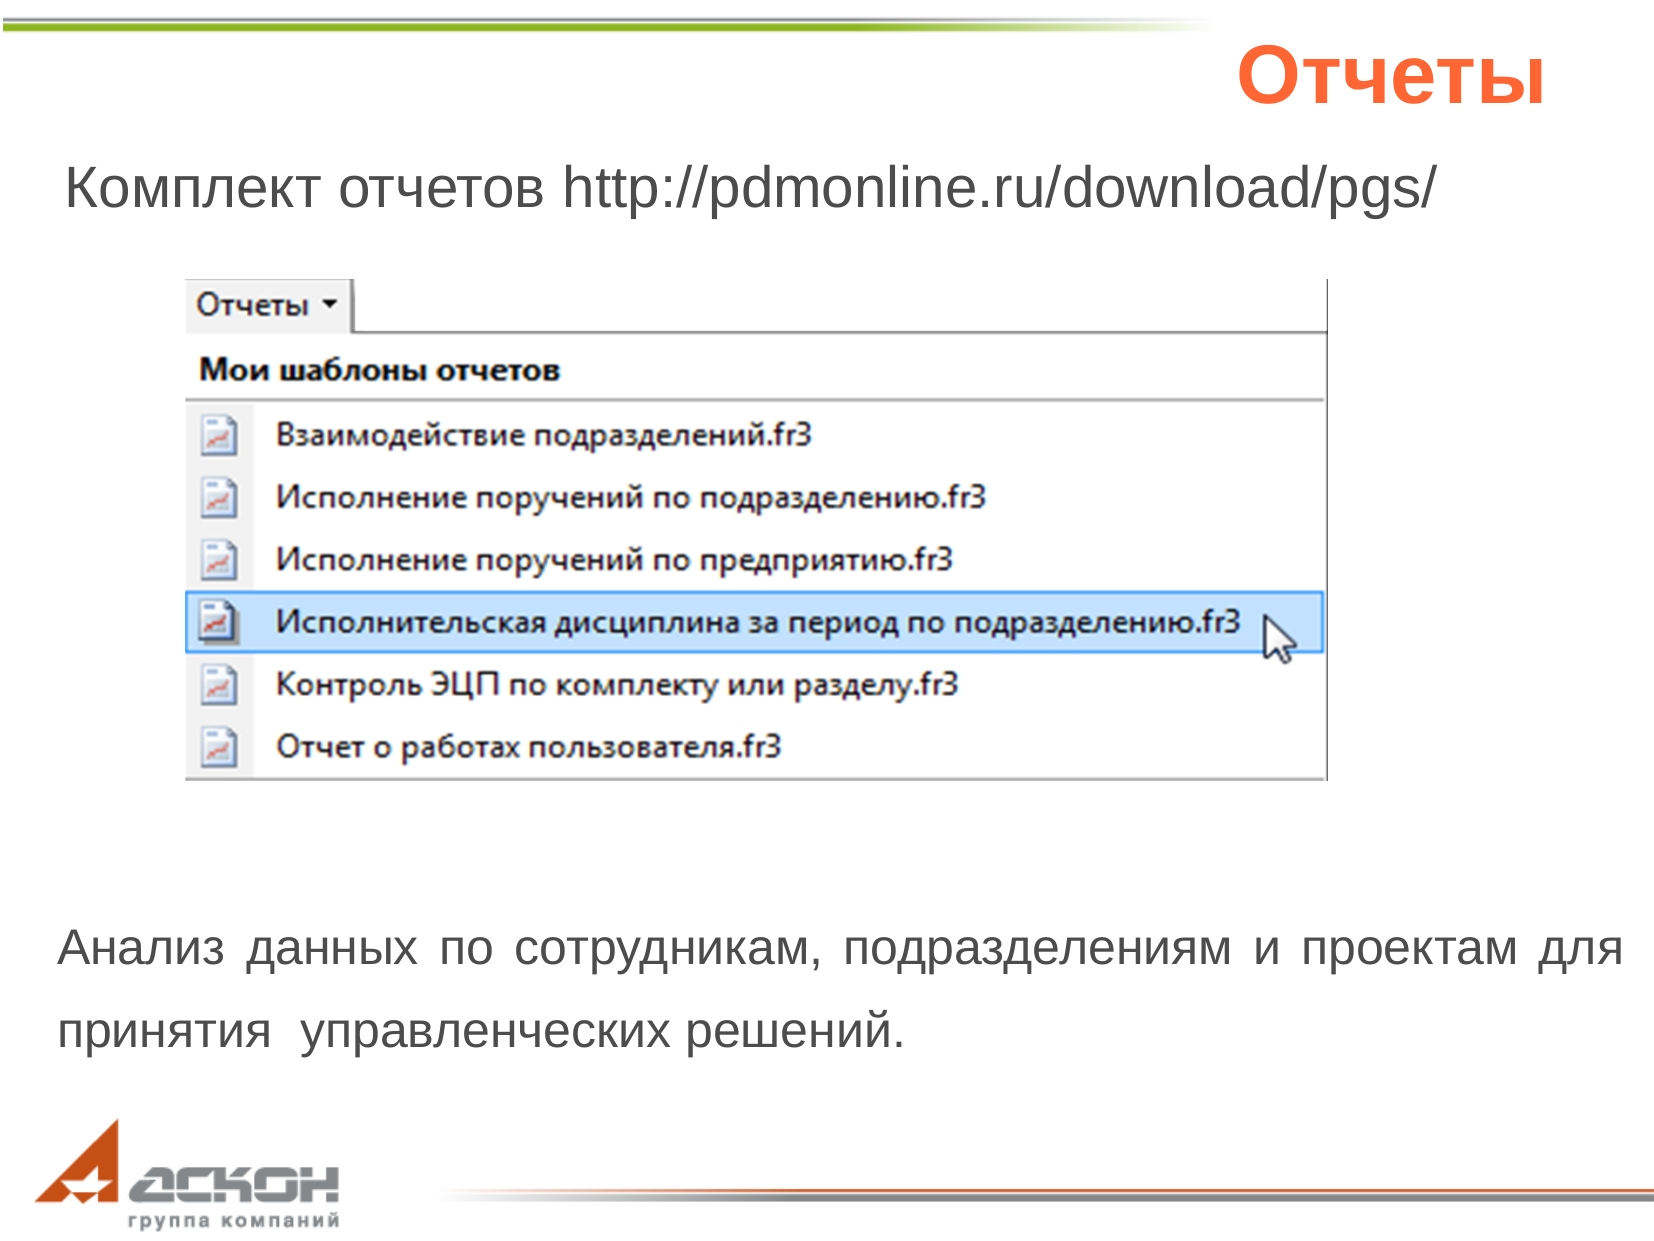

# Отчеты
Комплект отчетов http://pdmonline.ru/download/pgs/
Анализ данных по сотрудникам, подразделениям и проектам для принятия управленческих решений.